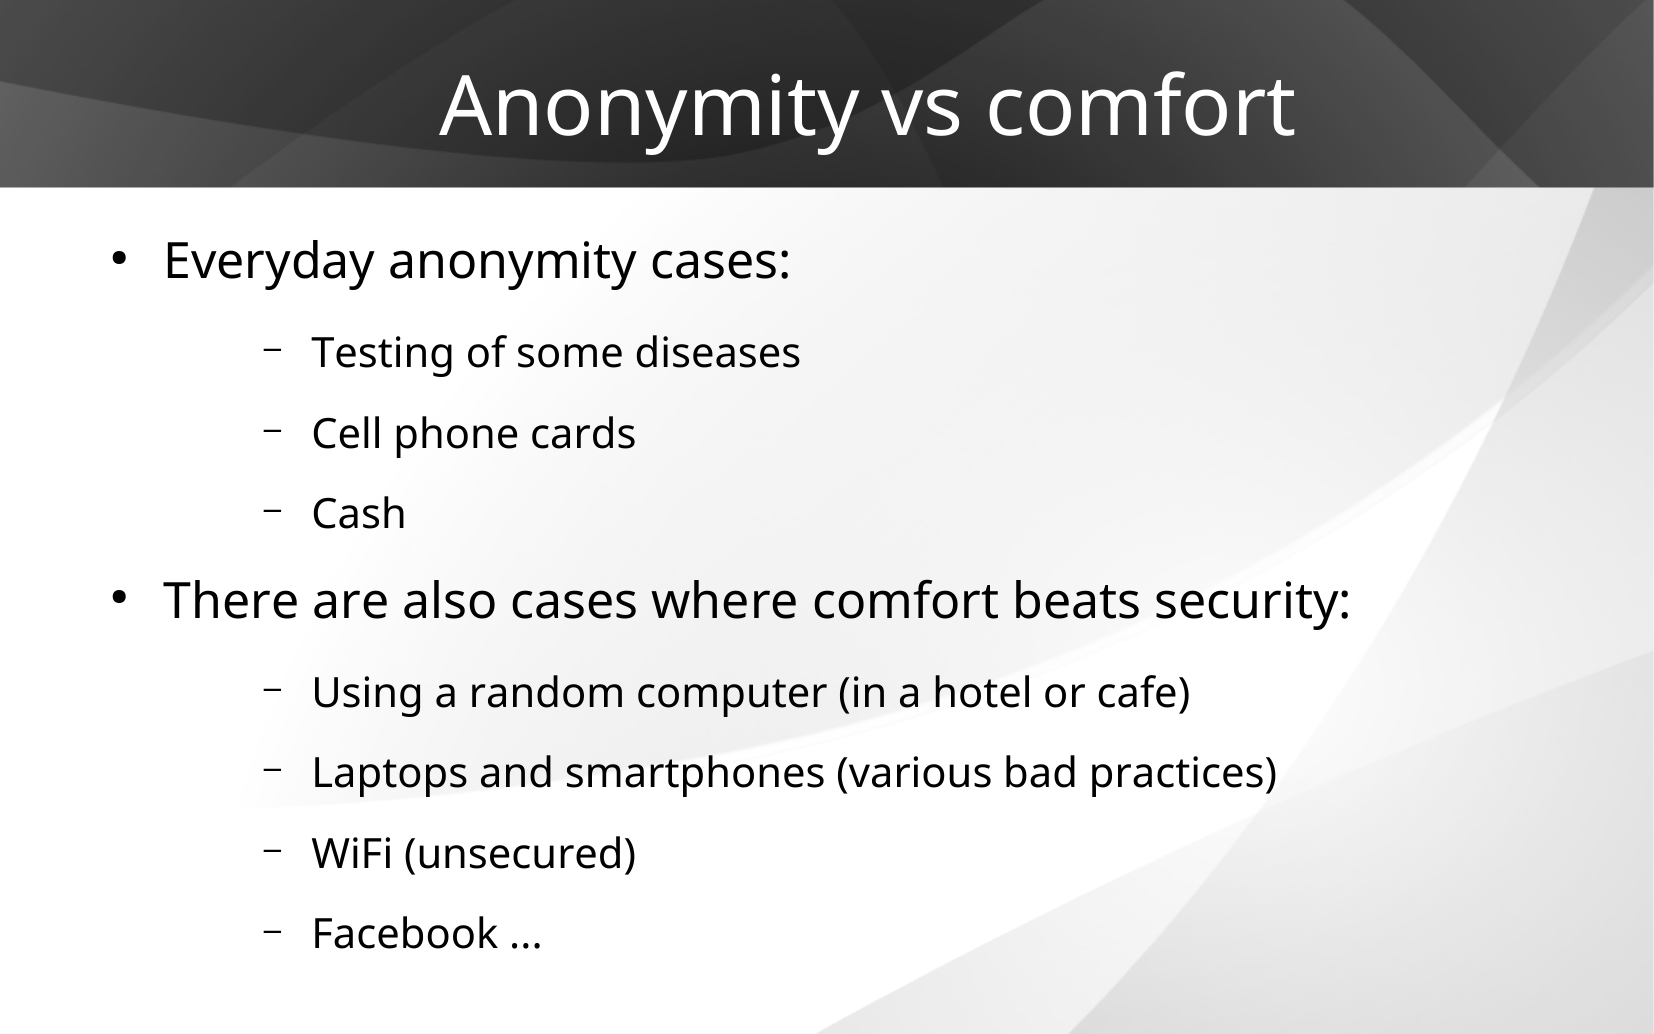

# Anonymity vs comfort
Everyday anonymity cases:
Testing of some diseases
Cell phone cards
Cash
There are also cases where comfort beats security:
Using a random computer (in a hotel or cafe)
Laptops and smartphones (various bad practices)
WiFi (unsecured)
Facebook ...